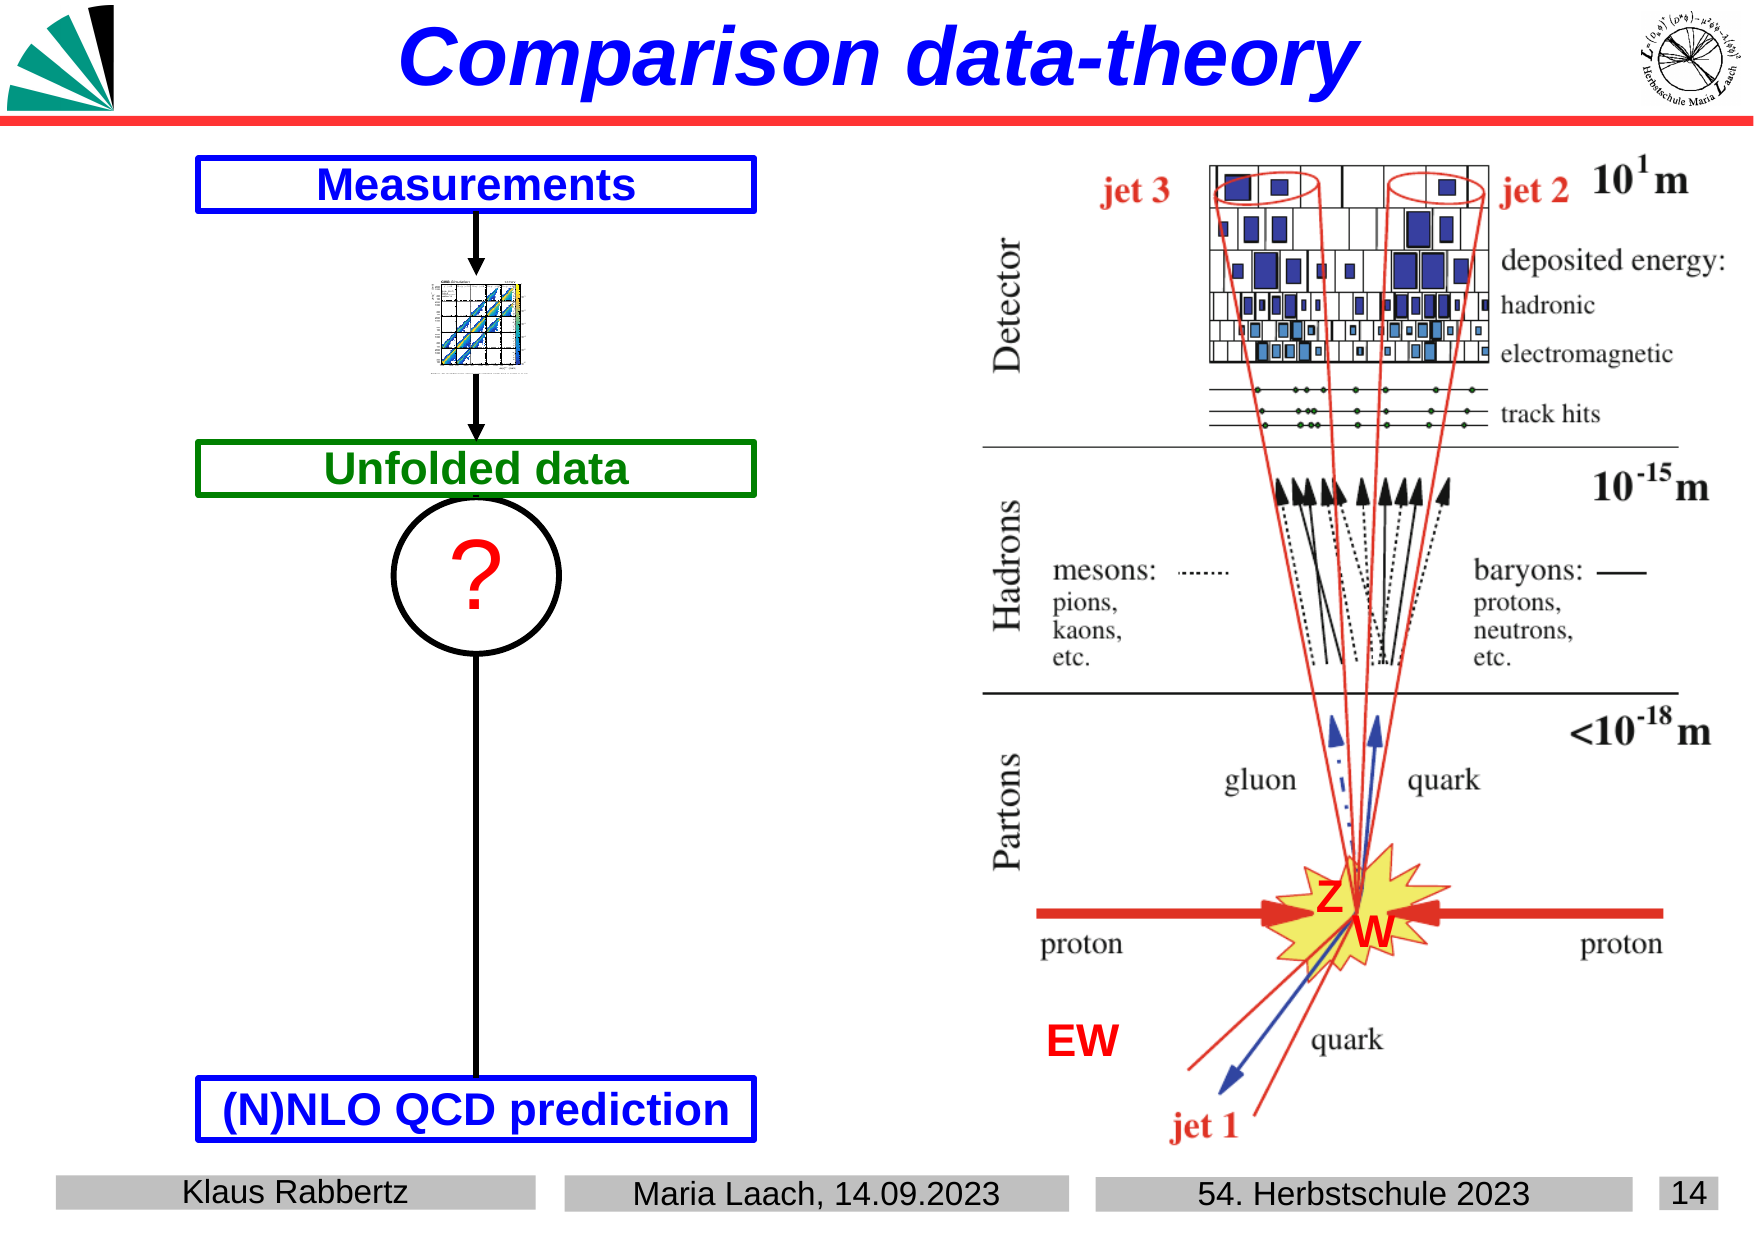

# Comparison data-theory
Measurements
Unfolded data
?
Z
W
EW
(N)NLO QCD prediction